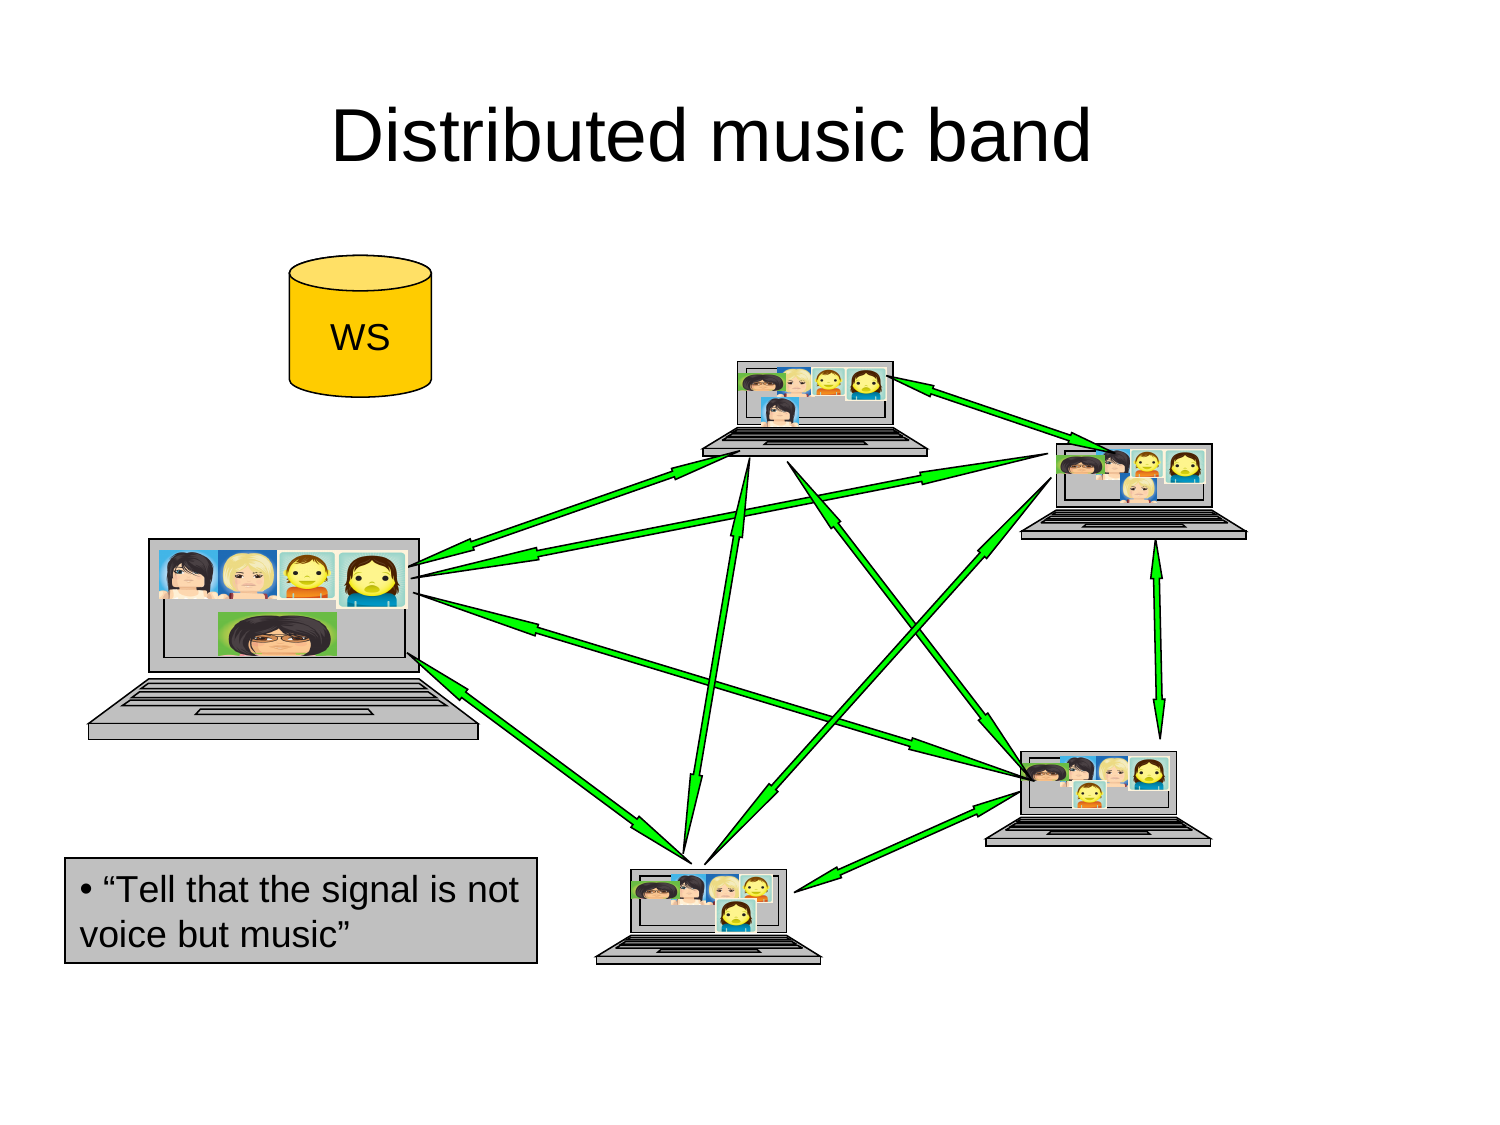

# Distributed music band
WS
 “Tell that the signal is not voice but music”